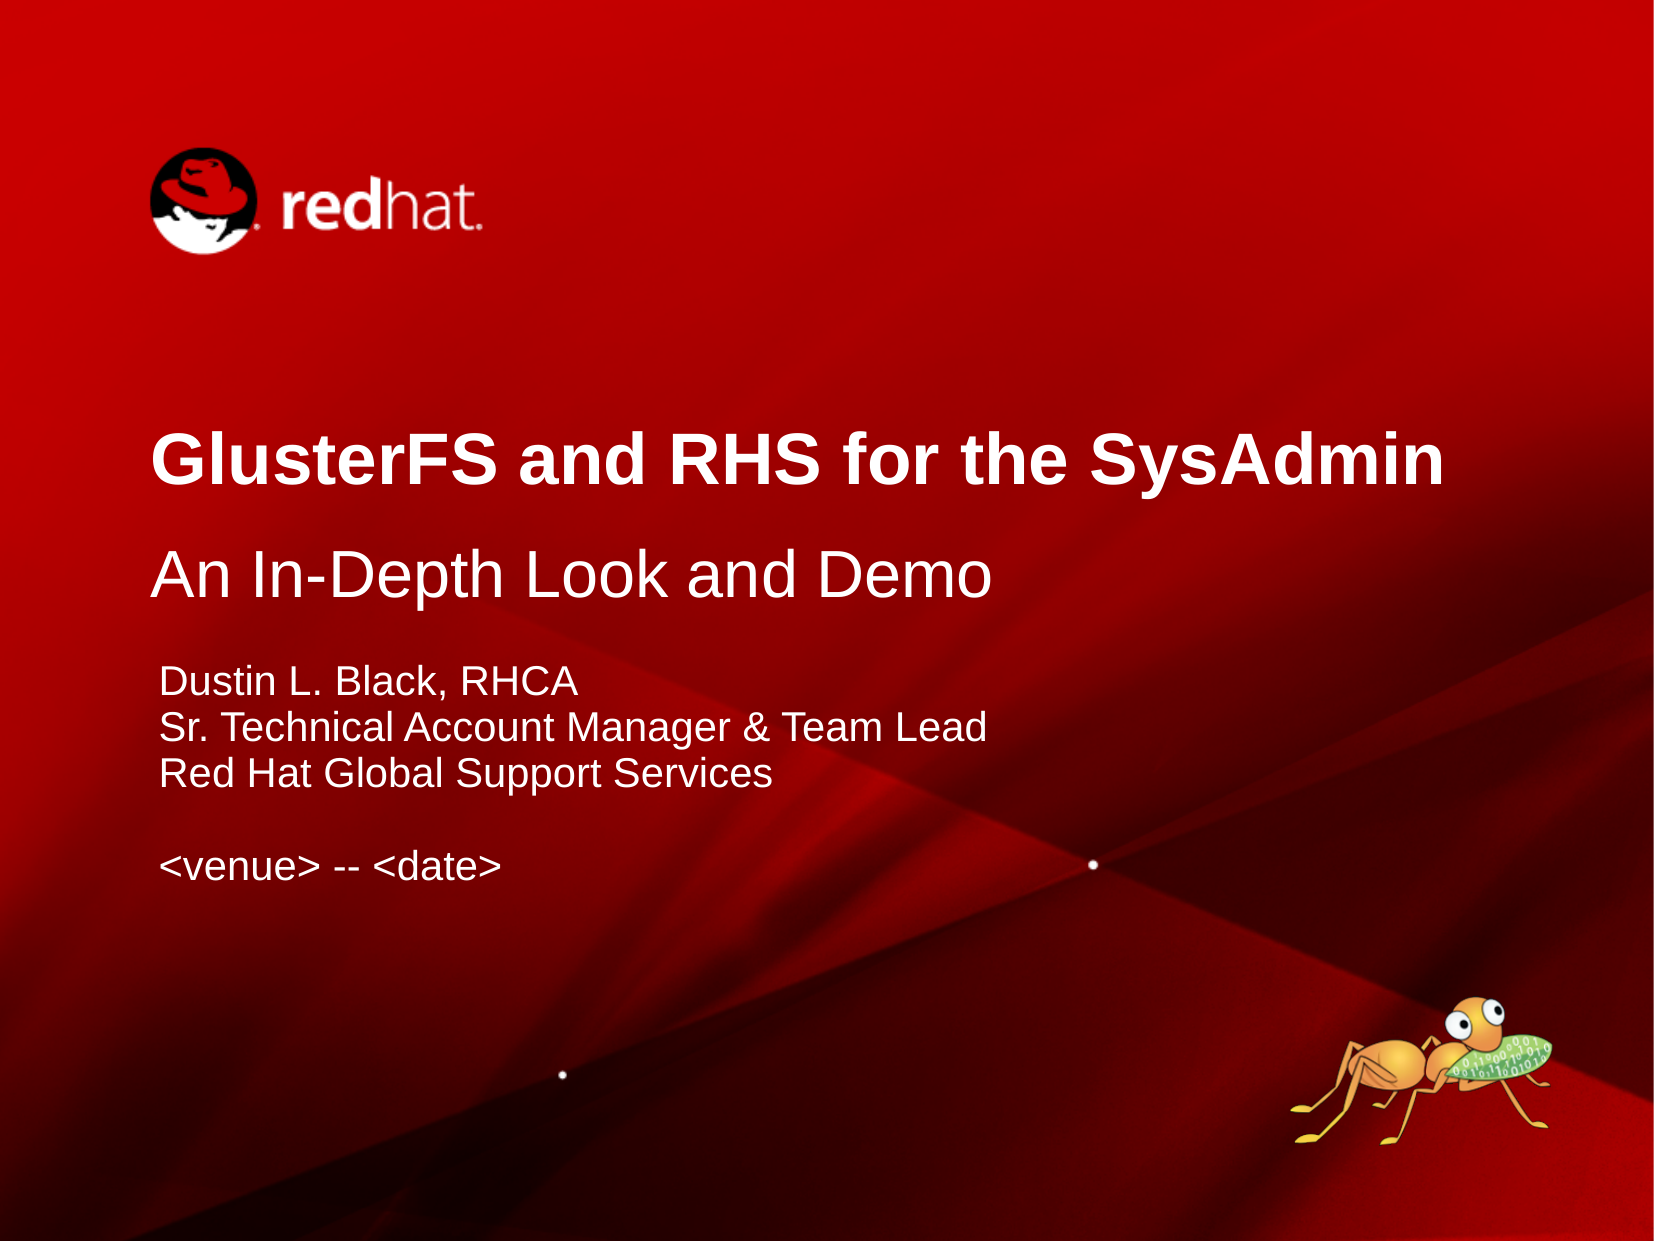

GlusterFS and RHS for the SysAdmin
An In-Depth Look and Demo
Dustin L. Black, RHCA
Sr. Technical Account Manager & Team Lead
Red Hat Global Support Services
<venue> -- <date>